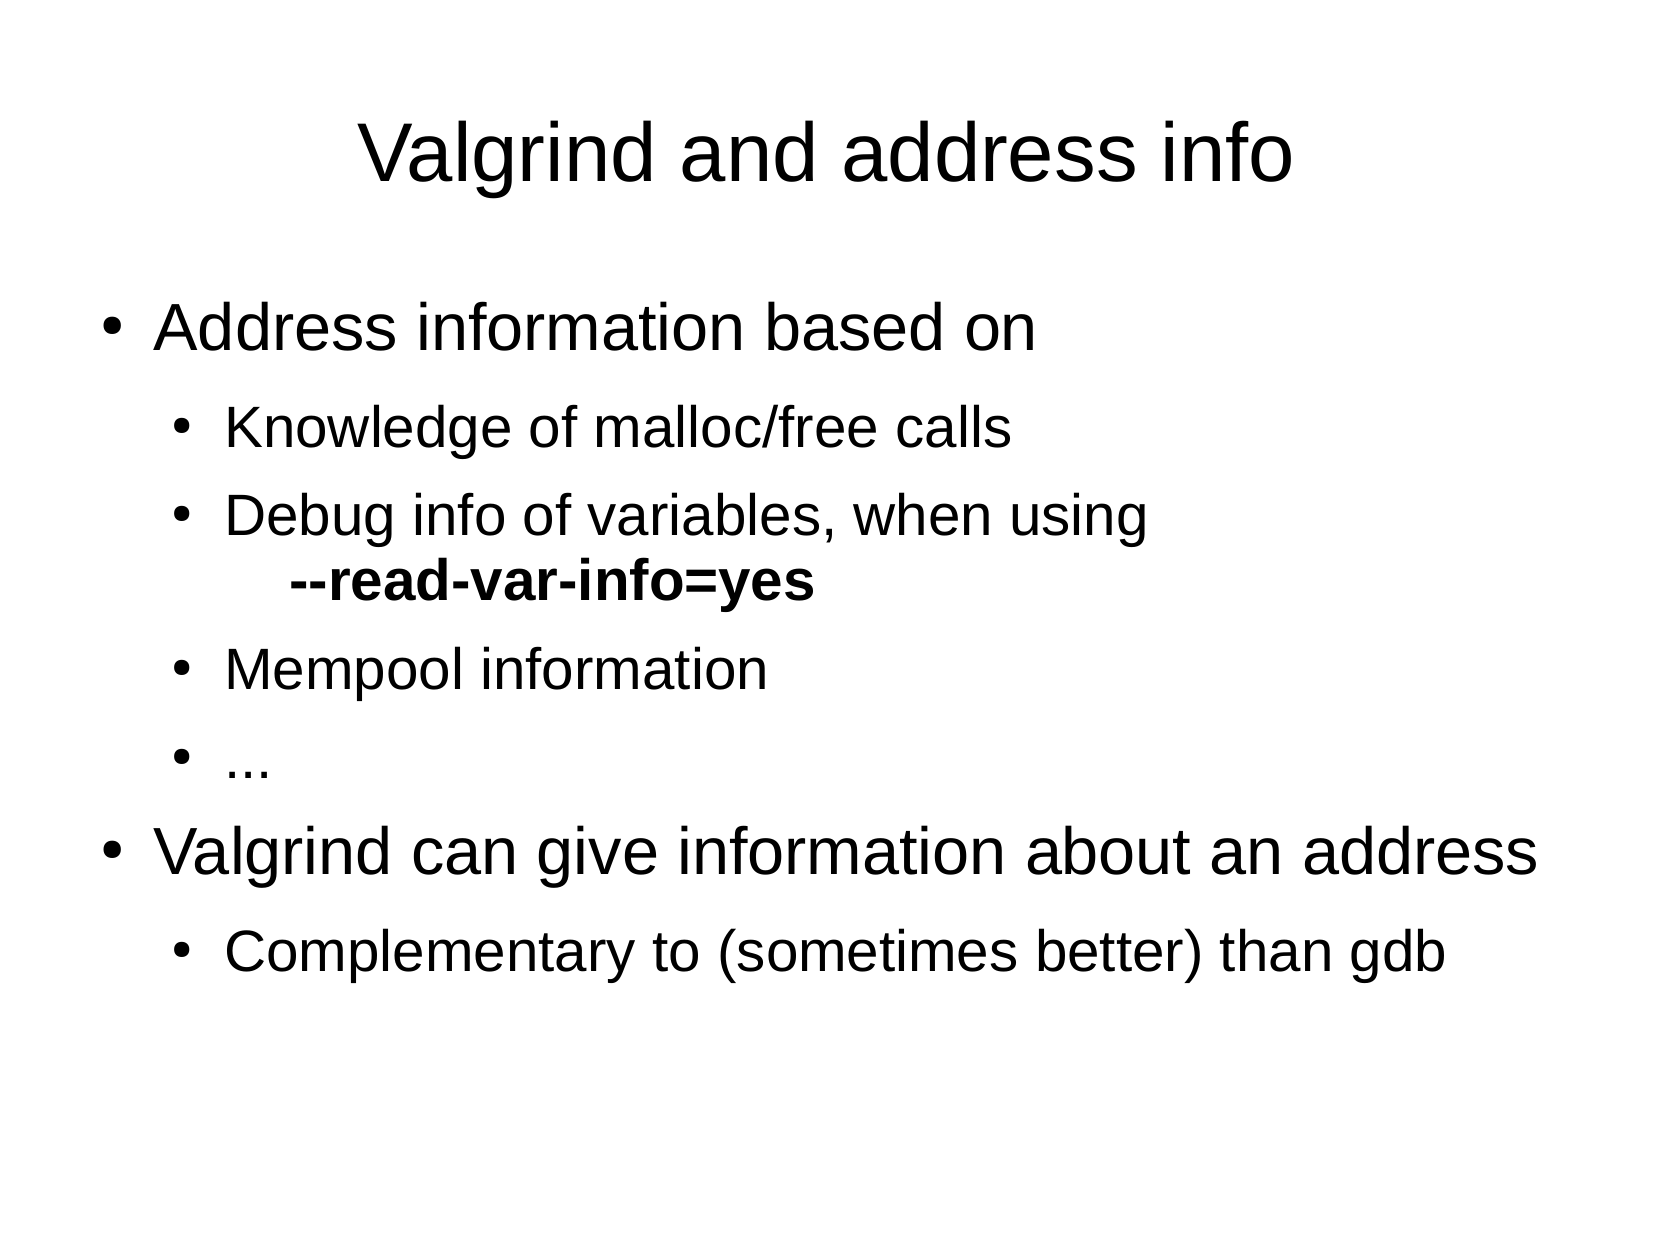

# Valgrind and address info
Address information based on
Knowledge of malloc/free calls
Debug info of variables, when using
 --read-var-info=yes
Mempool information
...
Valgrind can give information about an address
Complementary to (sometimes better) than gdb